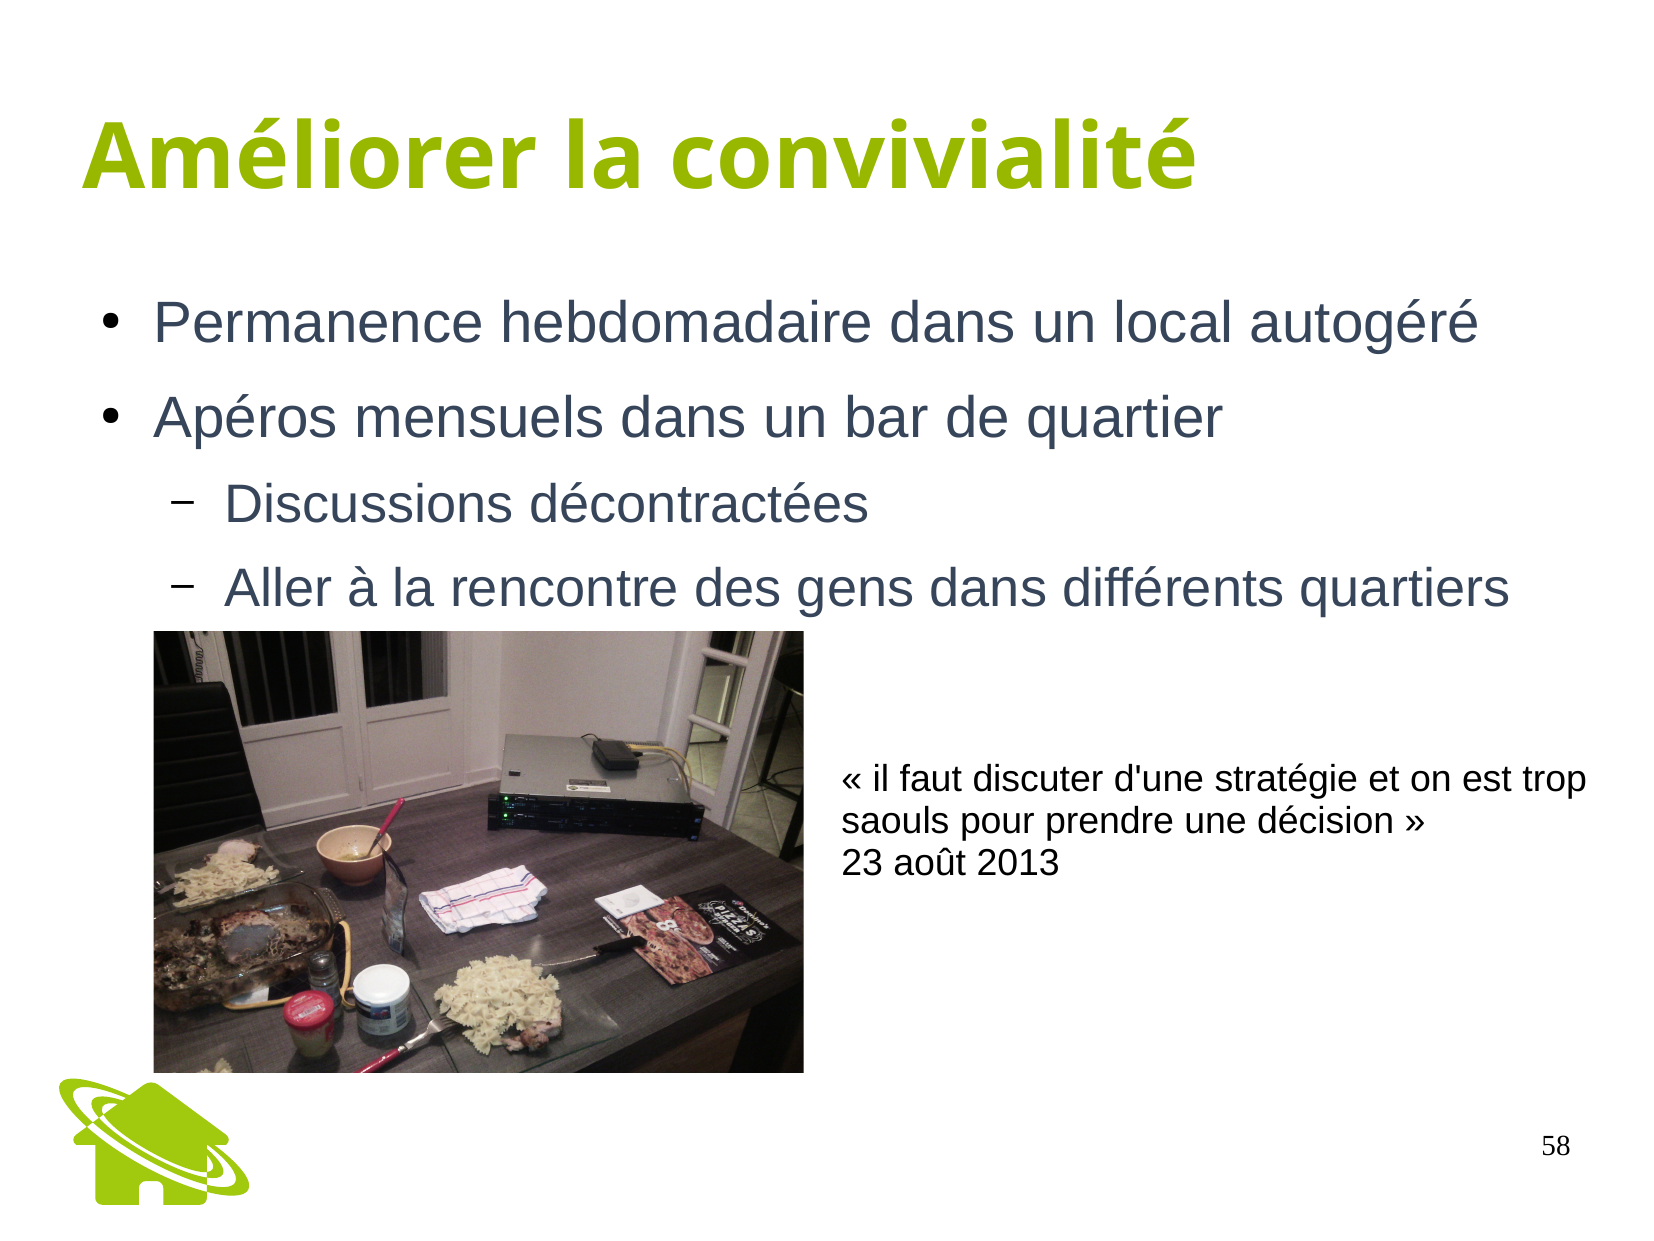

# Améliorer la convivialité
Permanence hebdomadaire dans un local autogéré
Apéros mensuels dans un bar de quartier
Discussions décontractées
Aller à la rencontre des gens dans différents quartiers
« il faut discuter d'une stratégie et on est trop saouls pour prendre une décision »
23 août 2013
58